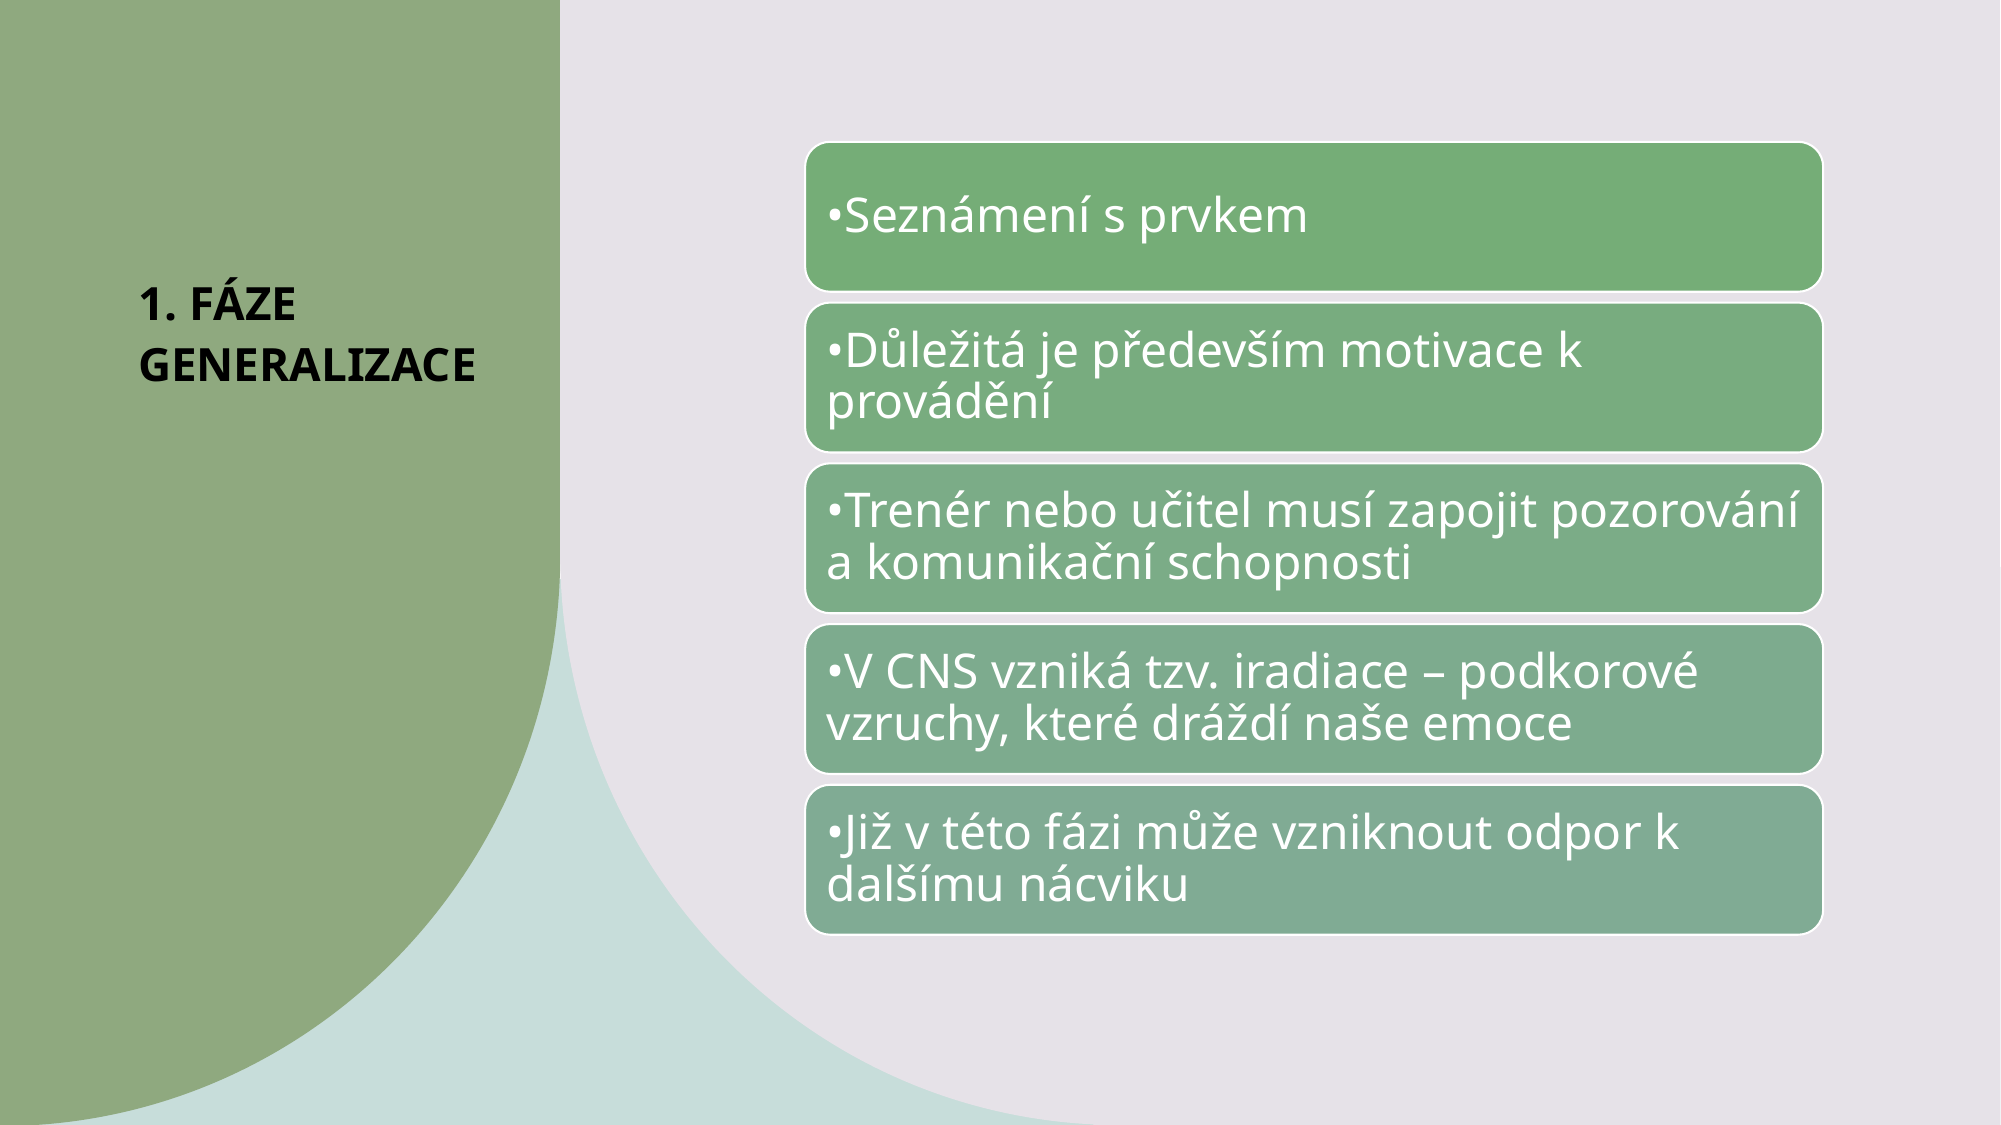

•Seznámení s prvkem
•Důležitá je především motivace k provádění
•Trenér nebo učitel musí zapojit pozorování a komunikační schopnosti
•V CNS vzniká tzv. iradiace – podkorové vzruchy, které dráždí naše emoce
•Již v této fázi může vzniknout odpor k dalšímu nácviku
# 1. FÁZE GENERALIZACE